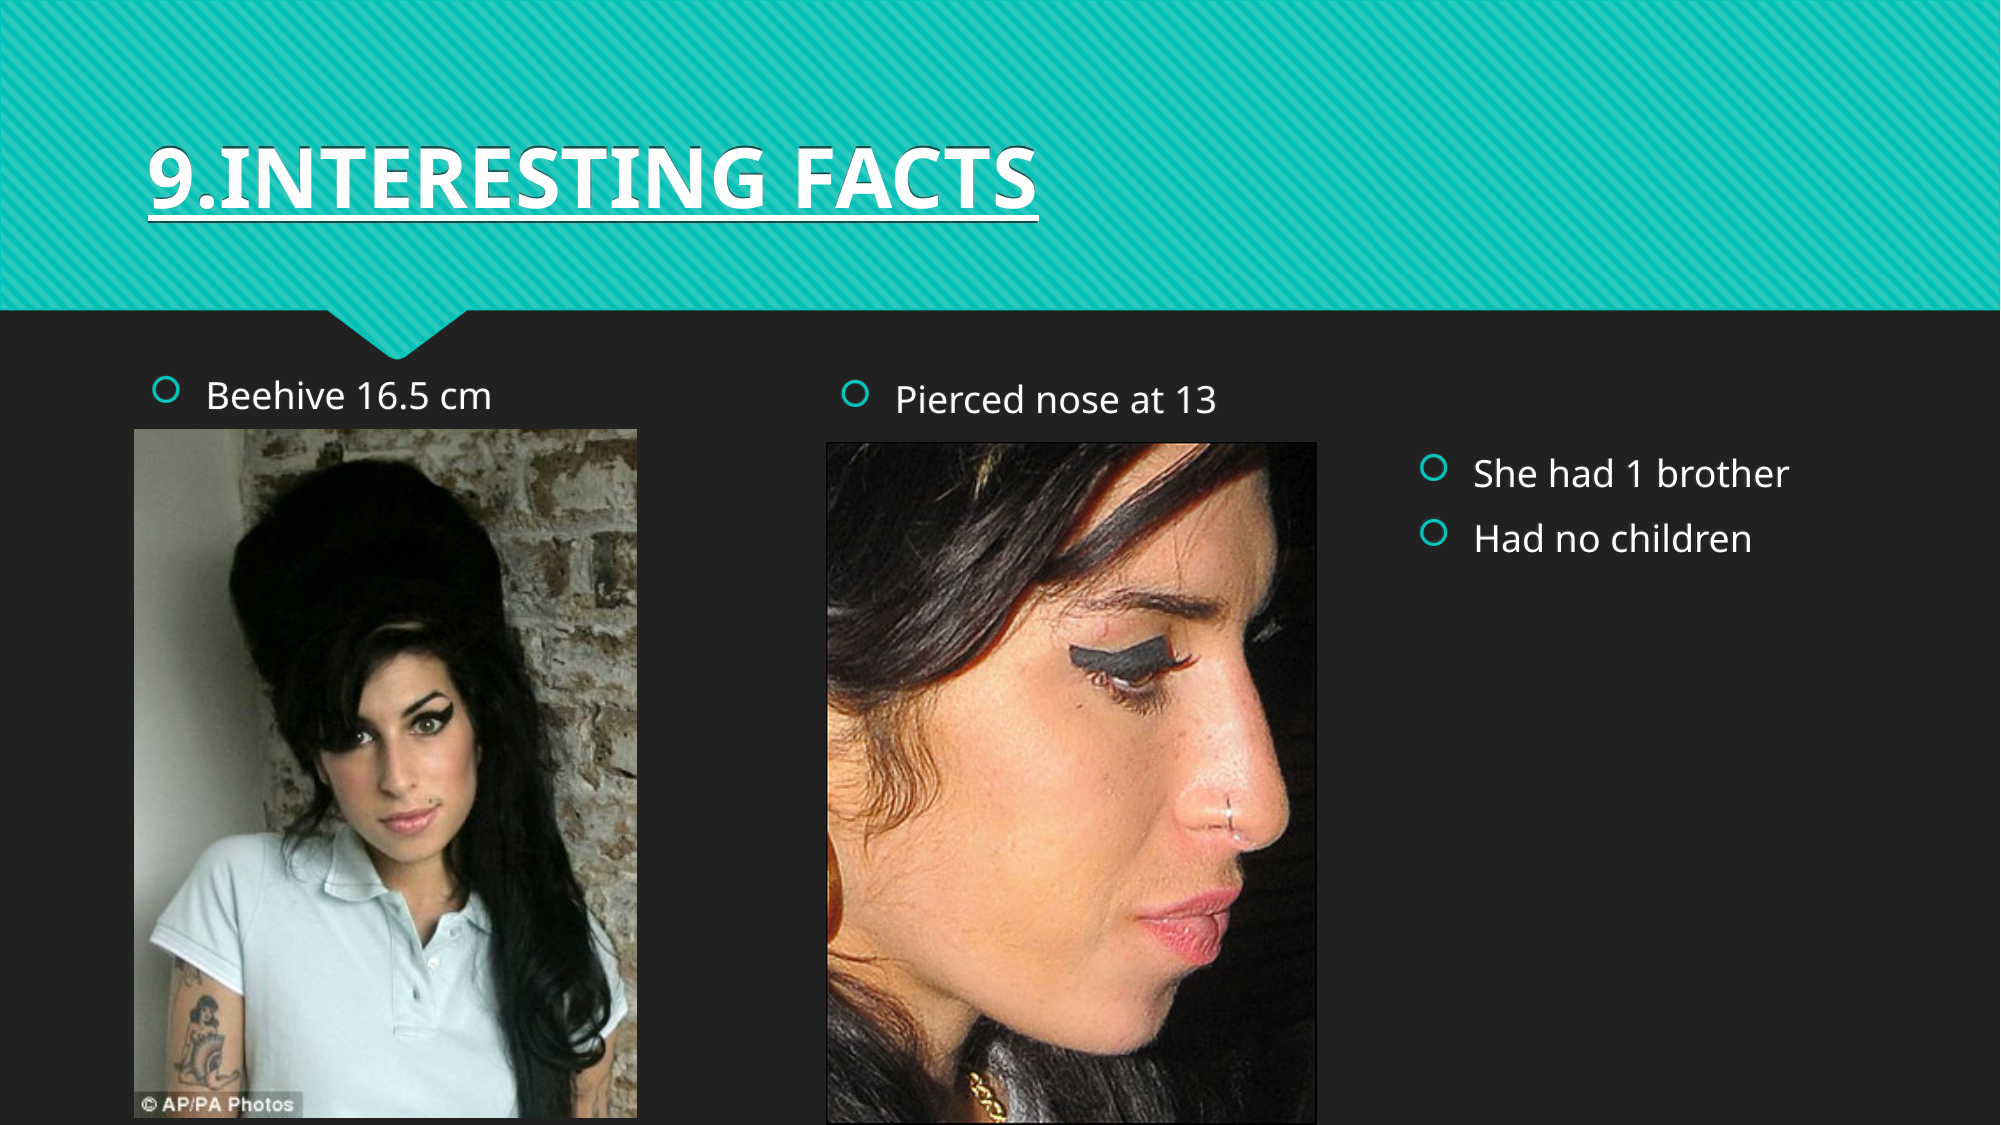

# 9.INTERESTING FACTS
Beehive 16.5 cm
Pierced nose at 13
She had 1 brother
Had no children